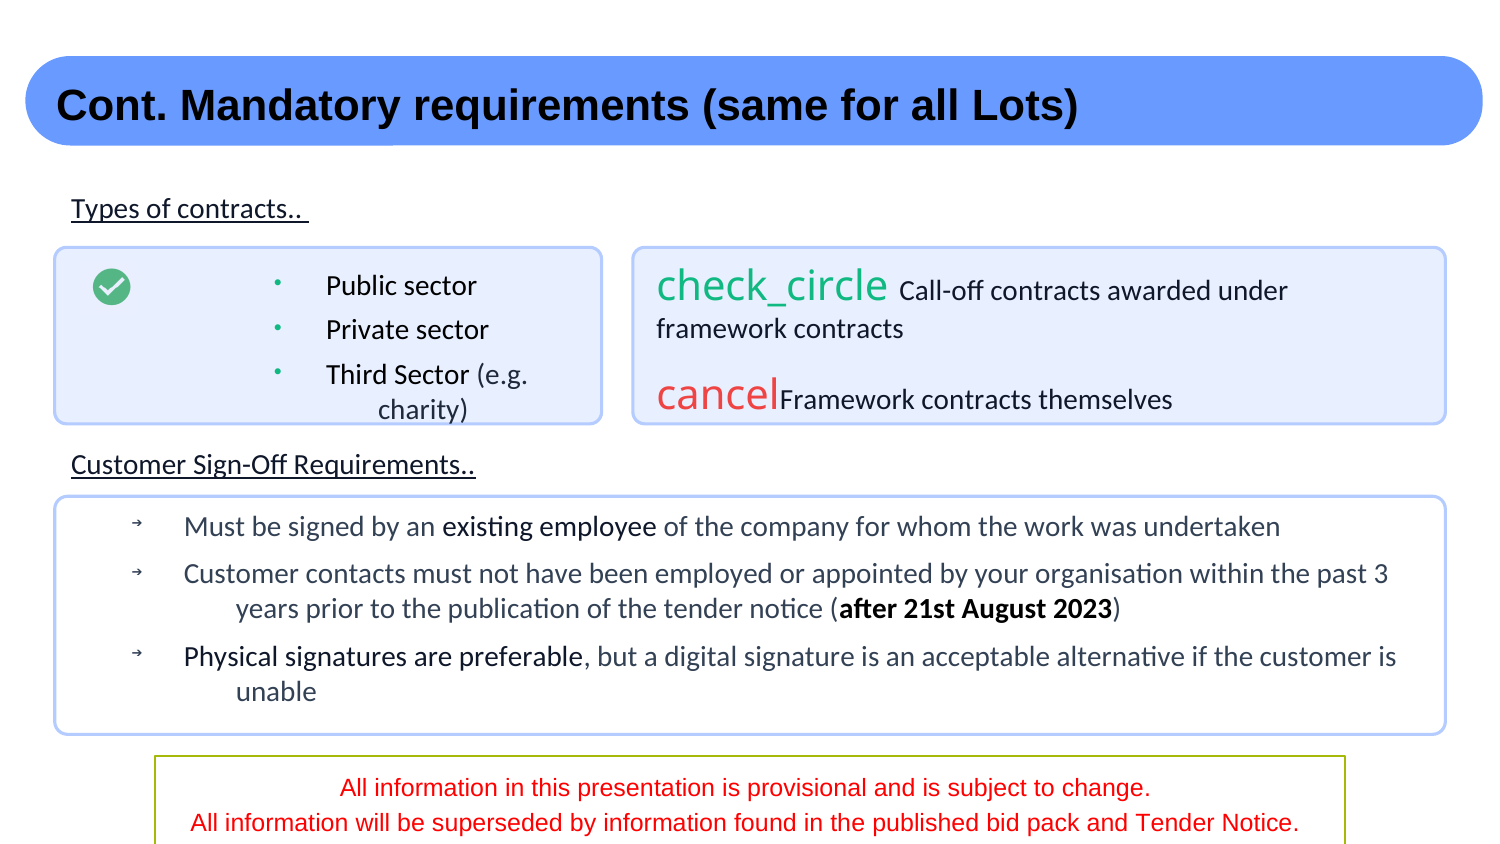

# Cont. Mandatory requirements (same for all Lots)
Types of contracts..
Public sector
Private sector
Third Sector (e.g. charity)
check_circle Call-off contracts awarded under framework contracts
cancelFramework contracts themselves
Customer Sign-Off Requirements..
Must be signed by an existing employee of the company for whom the work was undertaken
Customer contacts must not have been employed or appointed by your organisation within the past 3 years prior to the publication of the tender notice (after 21st August 2023)
Physical signatures are preferable, but a digital signature is an acceptable alternative if the customer is unable
All information in this presentation is provisional and is subject to change.
All information will be superseded by information found in the published bid pack and Tender Notice.